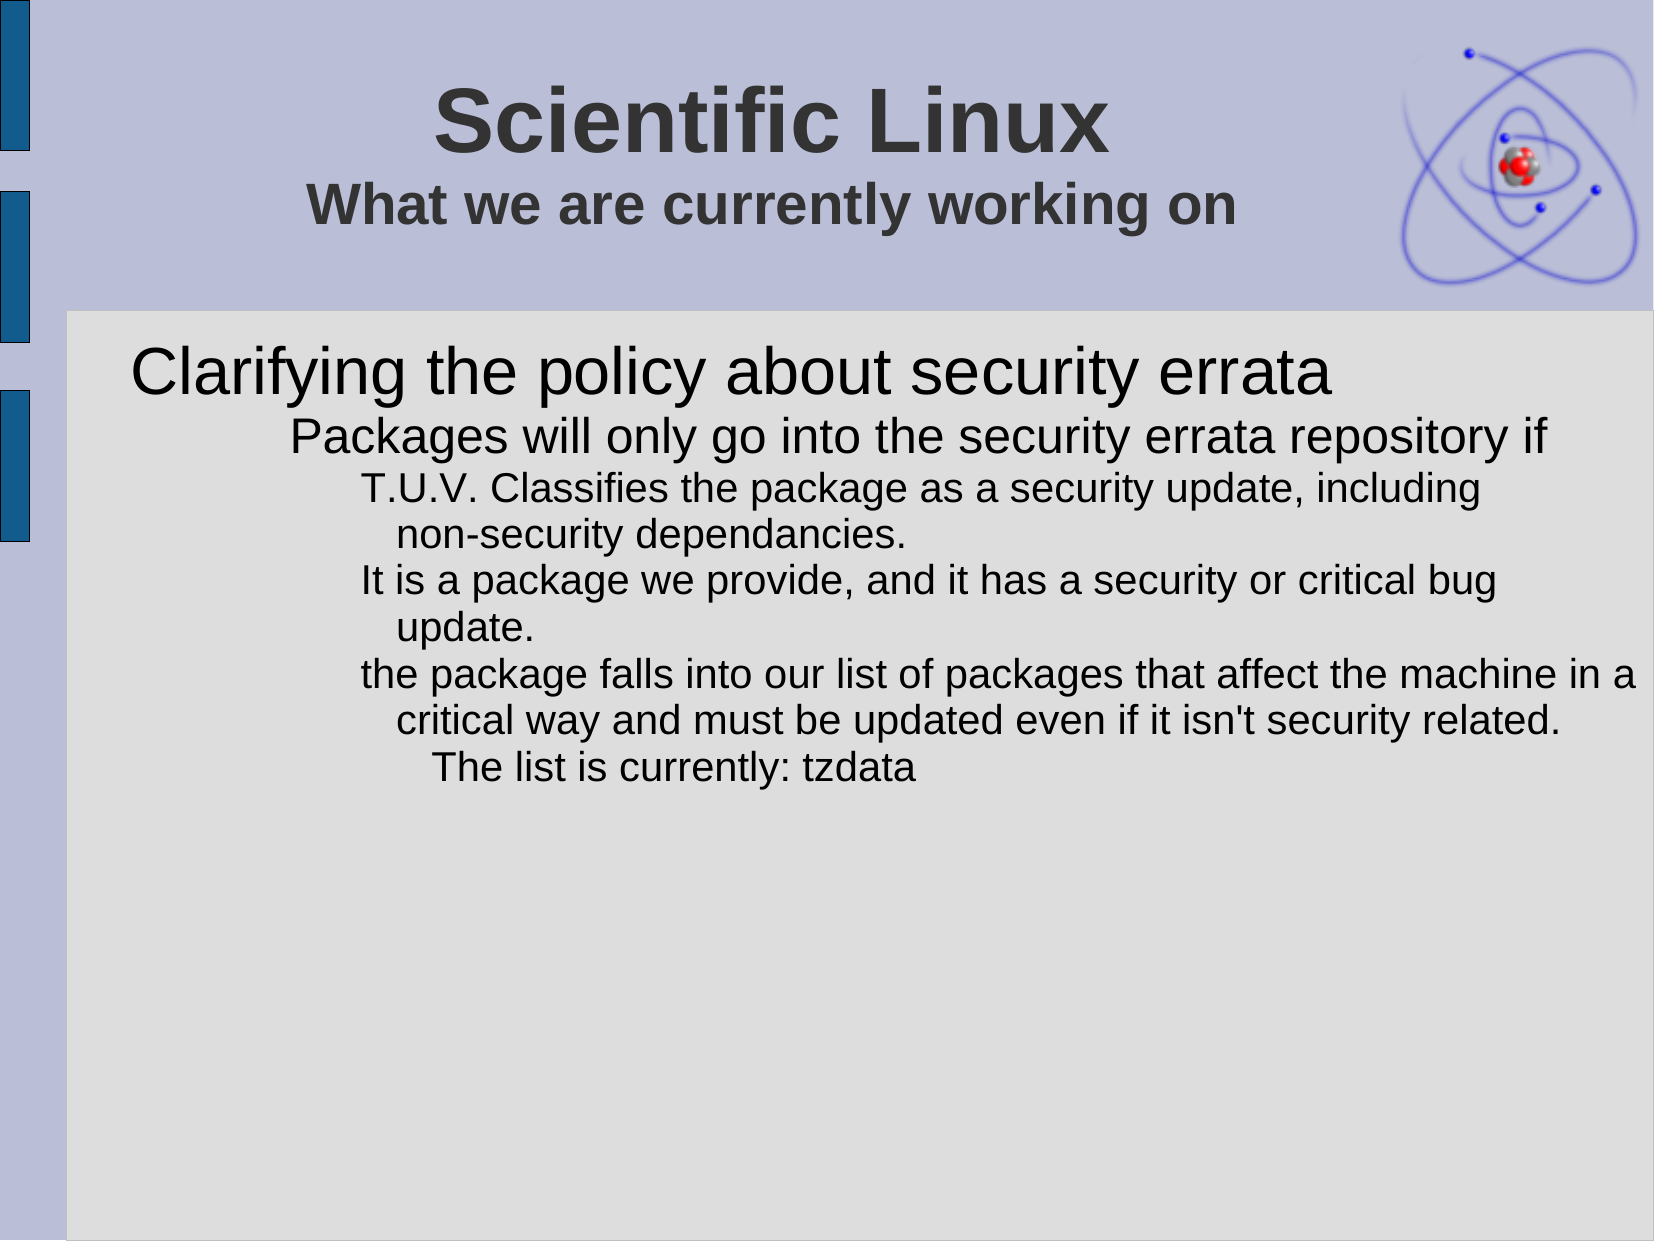

# Scientific Linux What we are currently working on
Clarifying the policy about security errata
Packages will only go into the security errata repository if
T.U.V. Classifies the package as a security update, including non-security dependancies.
It is a package we provide, and it has a security or critical bug update.
the package falls into our list of packages that affect the machine in a critical way and must be updated even if it isn't security related.
The list is currently: tzdata